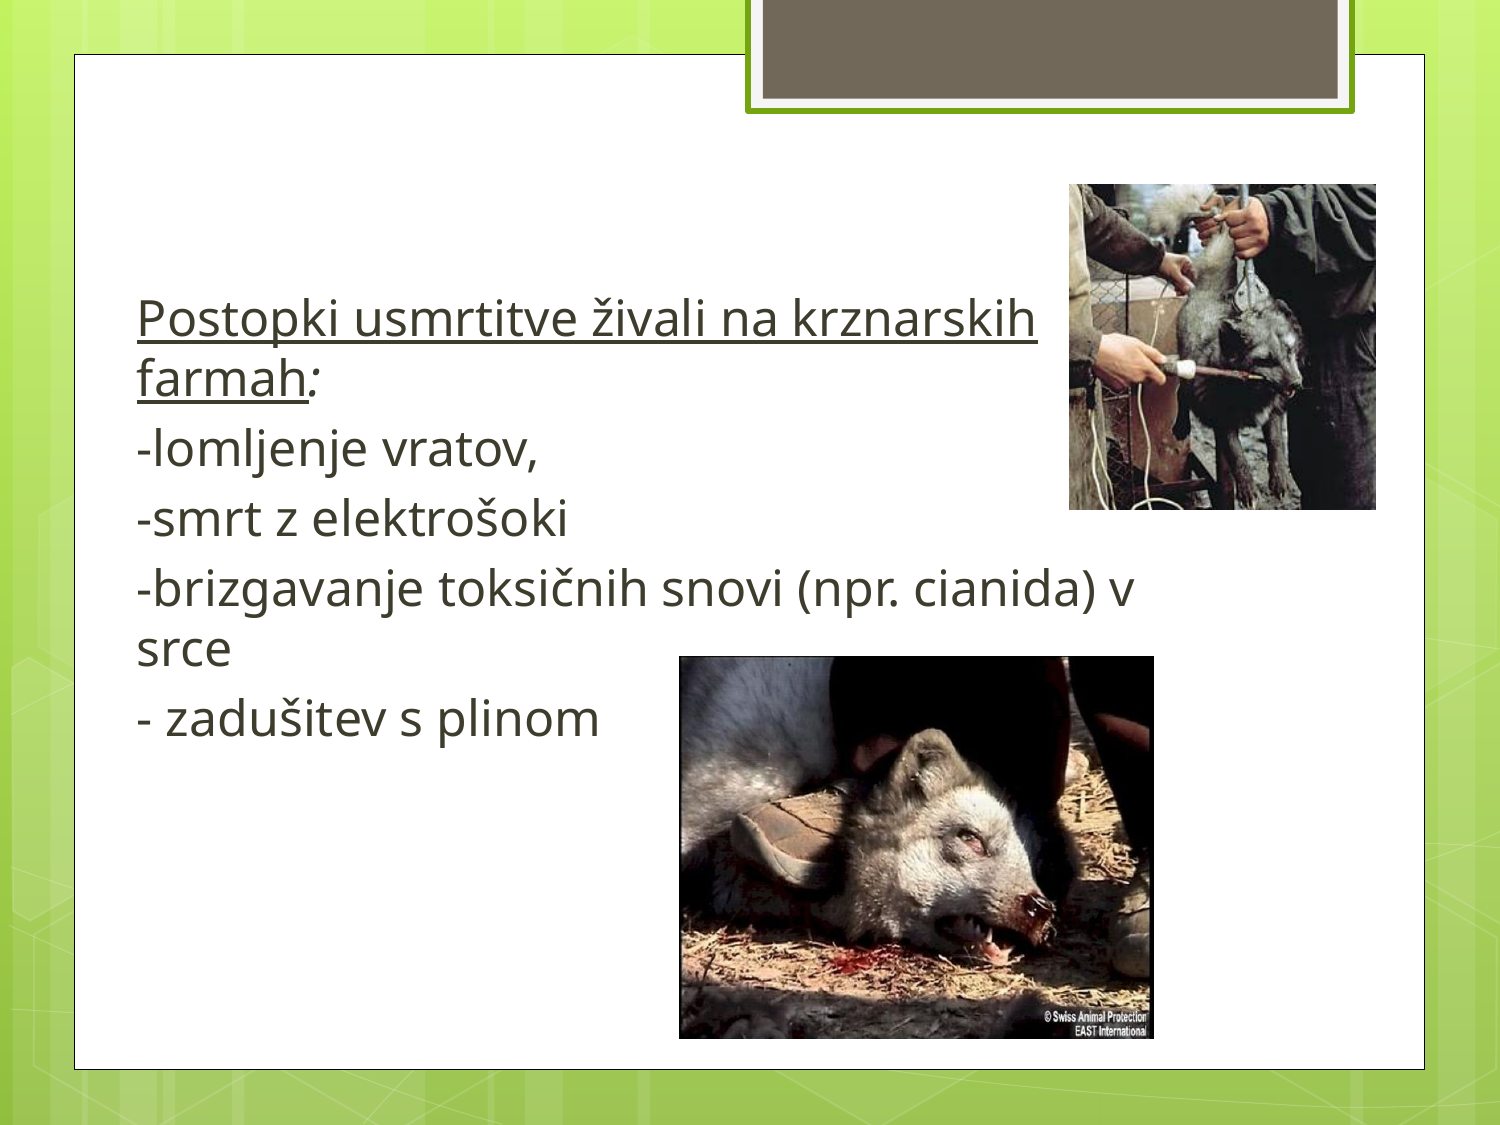

# Postopki usmrtitve živali na krznarskih farmah:
-lomljenje vratov,
-smrt z elektrošoki
-brizgavanje toksičnih snovi (npr. cianida) v srce
- zadušitev s plinom